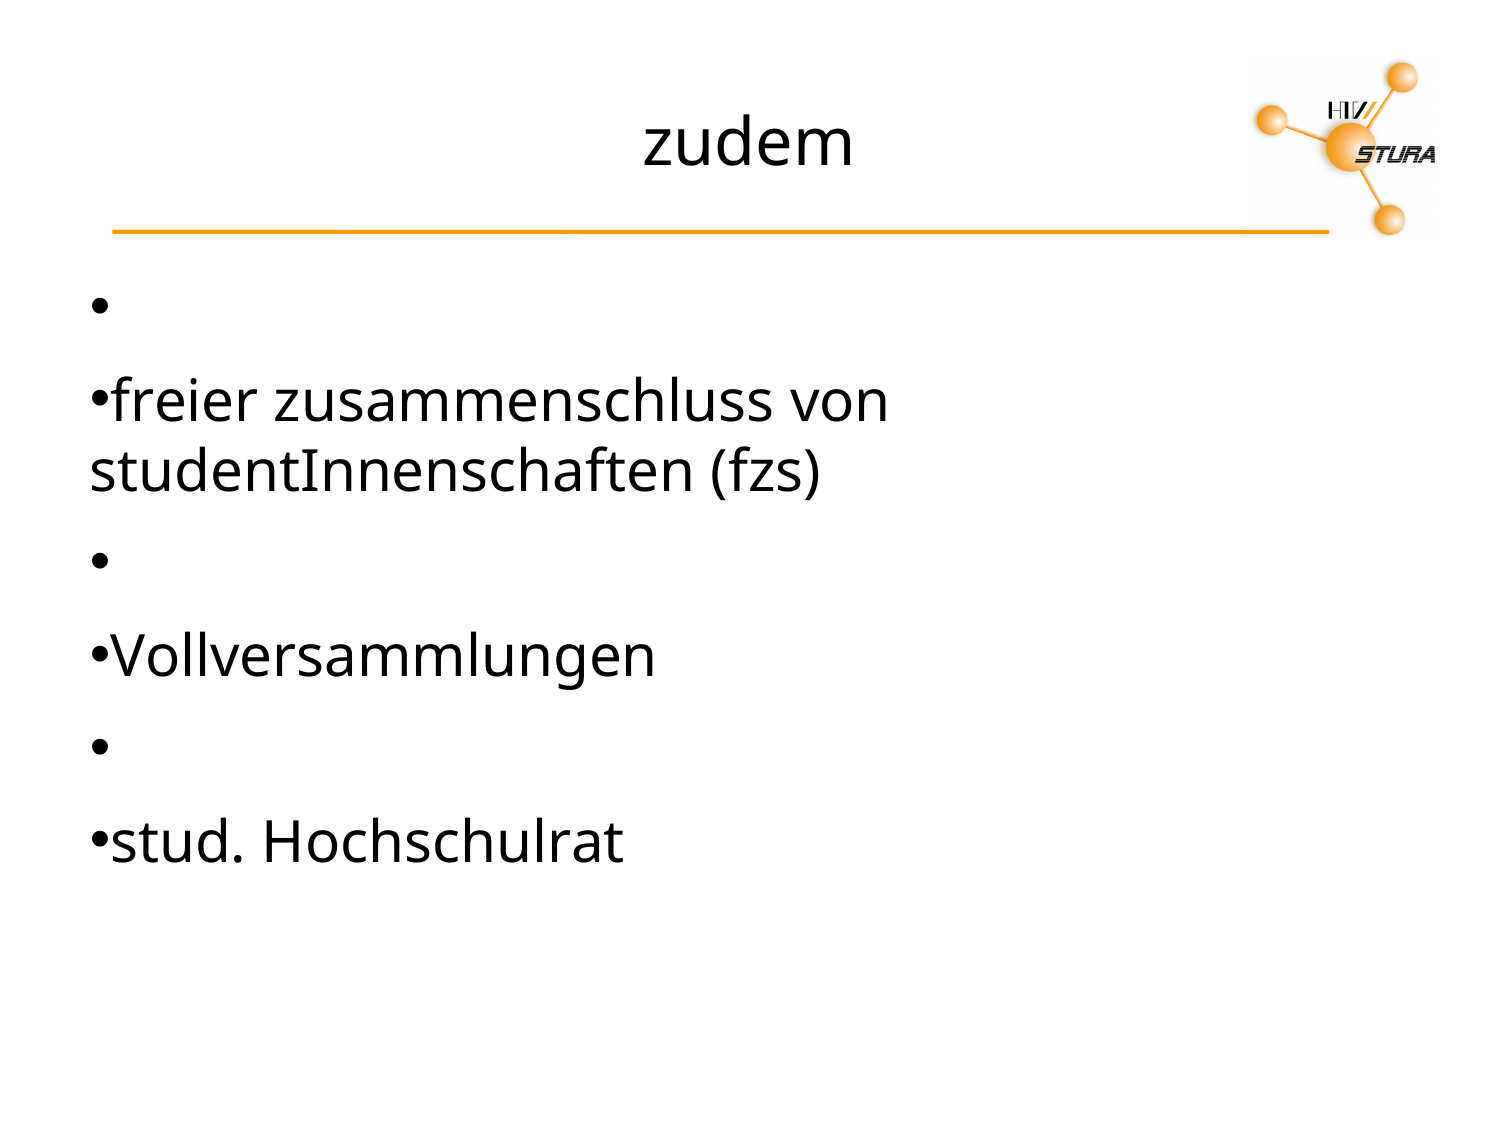

# zudem
freier zusammenschluss von studentInnenschaften (fzs)
Vollversammlungen
stud. Hochschulrat